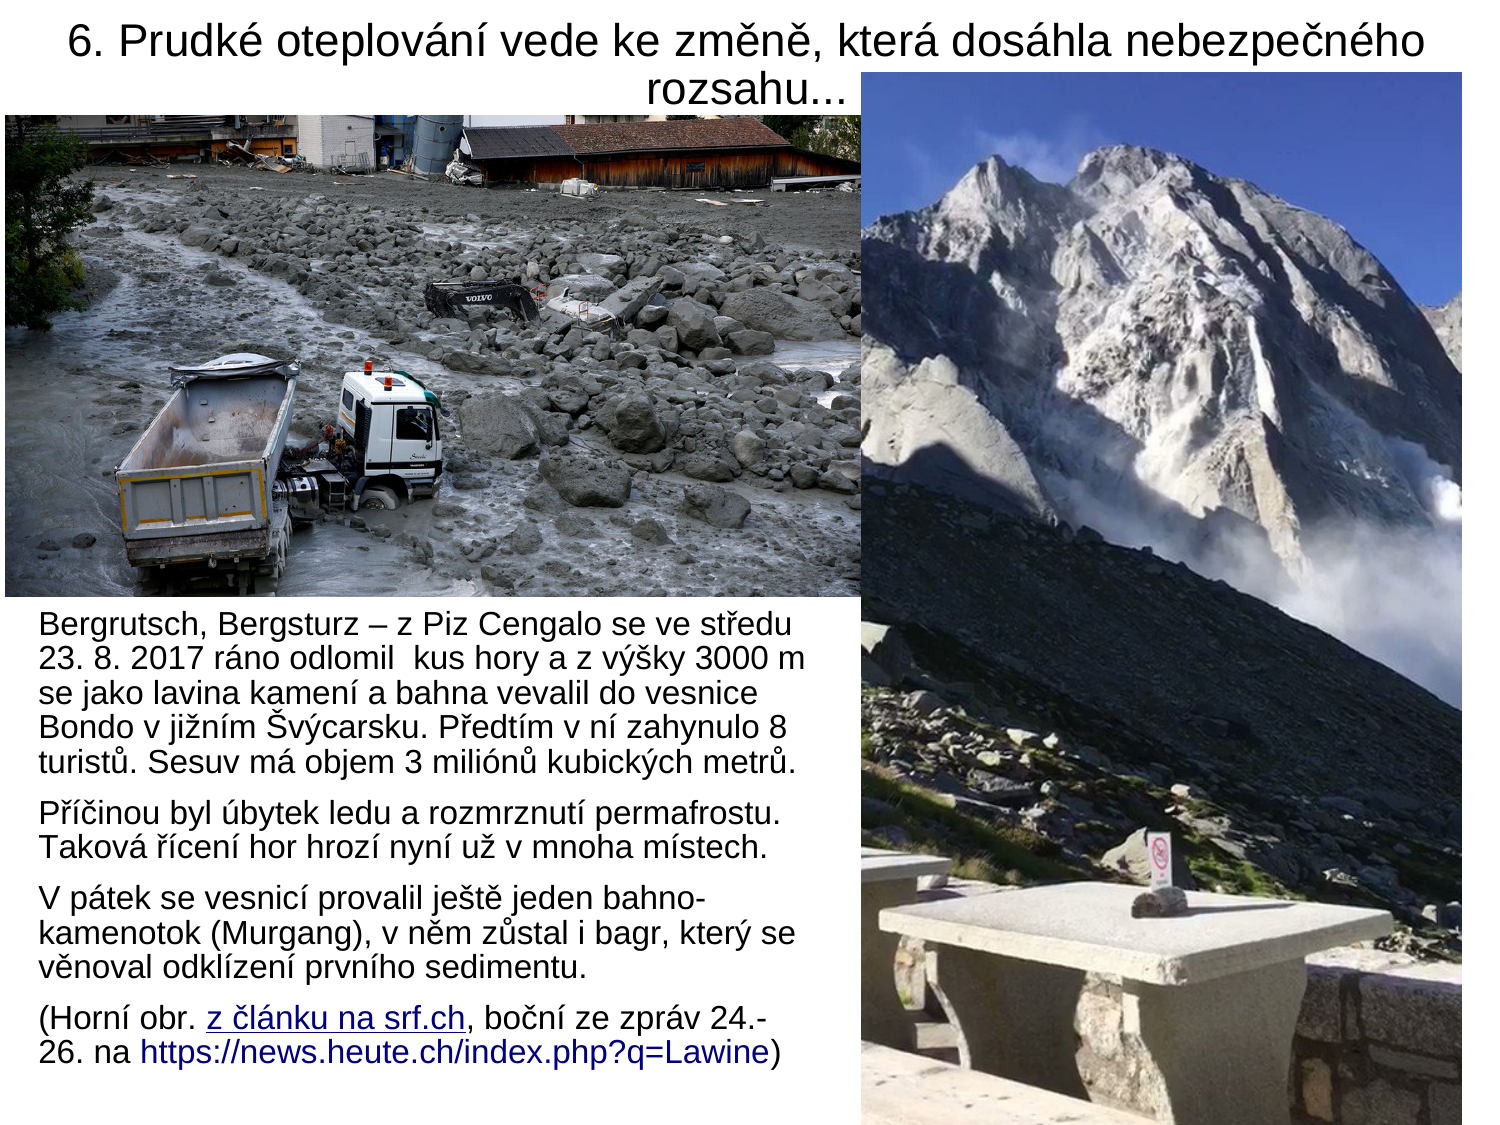

# 6. Prudké oteplování vede ke změně, která dosáhla nebezpečného rozsahu...
Bergrutsch, Bergsturz – z Piz Cengalo se ve středu 23. 8. 2017 ráno odlomil kus hory a z výšky 3000 m se jako lavina kamení a bahna vevalil do vesnice Bondo v jižním Švýcarsku. Předtím v ní zahynulo 8 turistů. Sesuv má objem 3 miliónů kubických metrů.
Příčinou byl úbytek ledu a rozmrznutí permafrostu. Taková řícení hor hrozí nyní už v mnoha místech.
V pátek se vesnicí provalil ještě jeden bahno-kamenotok (Murgang), v něm zůstal i bagr, který se věnoval odklízení prvního sedimentu.
(Horní obr. z článku na srf.ch, boční ze zpráv 24.- 26. na https://news.heute.ch/index.php?q=Lawine)